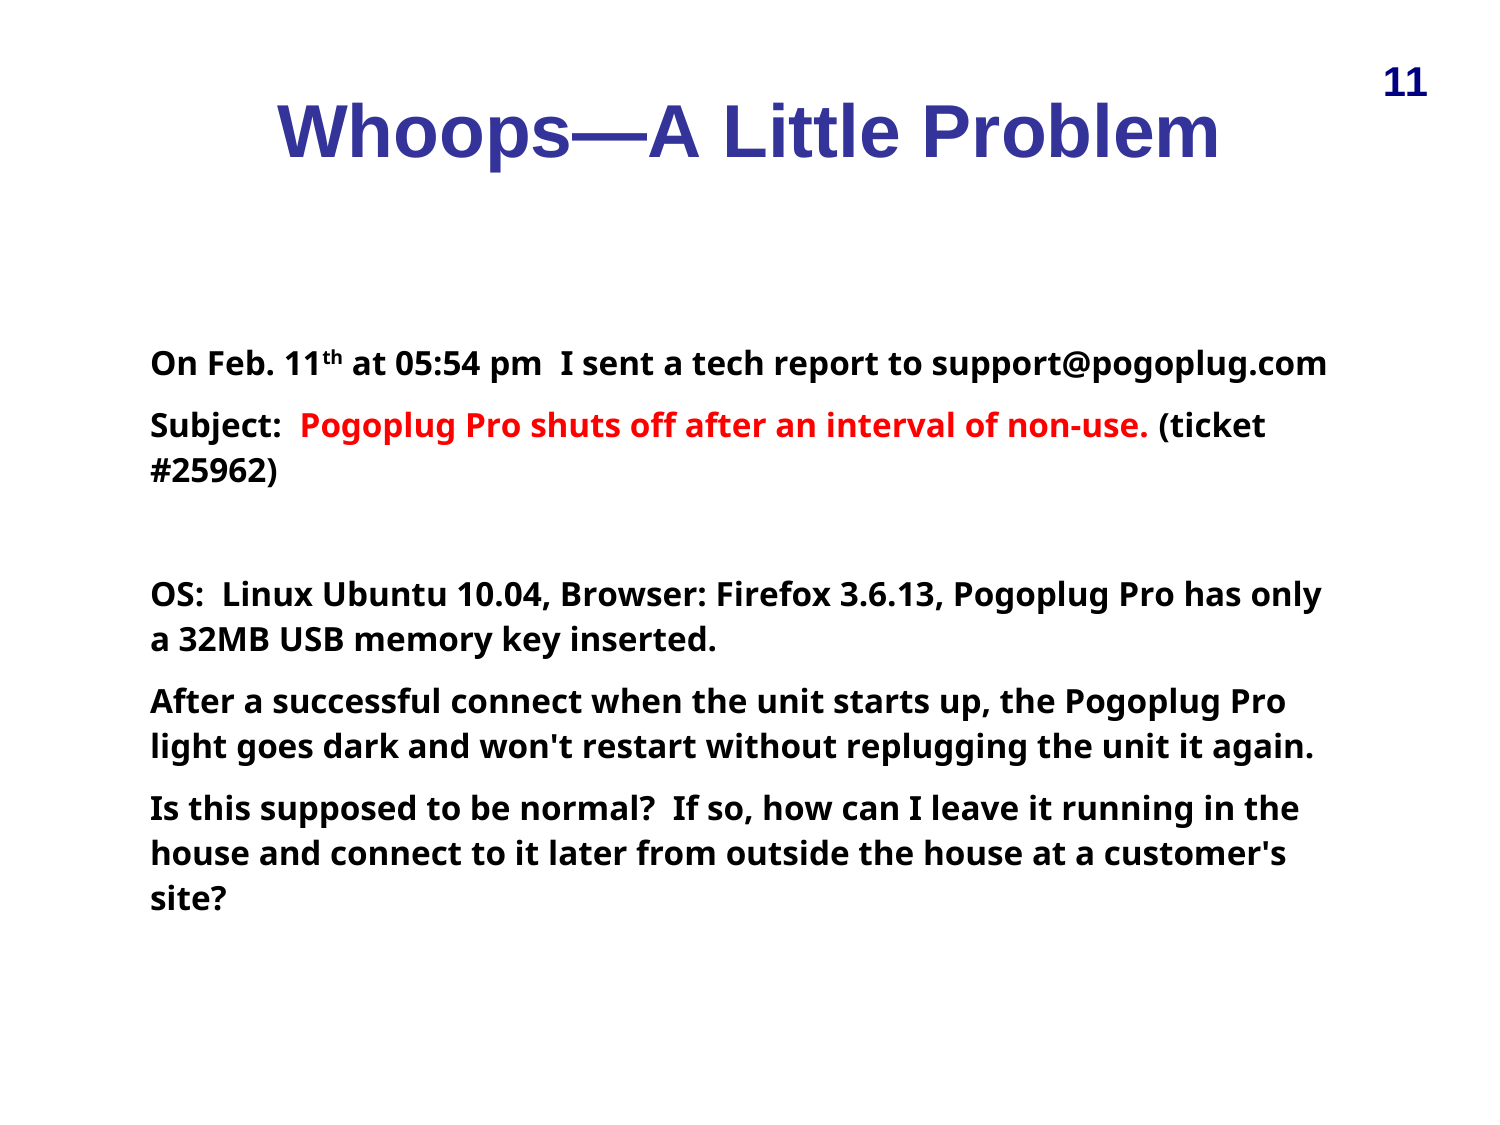

11
# Whoops—A Little Problem
On Feb. 11th at 05:54 pm I sent a tech report to support@pogoplug.com
Subject: Pogoplug Pro shuts off after an interval of non-use. (ticket #25962)
OS: Linux Ubuntu 10.04, Browser: Firefox 3.6.13, Pogoplug Pro has only a 32MB USB memory key inserted.
After a successful connect when the unit starts up, the Pogoplug Pro light goes dark and won't restart without replugging the unit it again.
Is this supposed to be normal? If so, how can I leave it running in the house and connect to it later from outside the house at a customer's site?